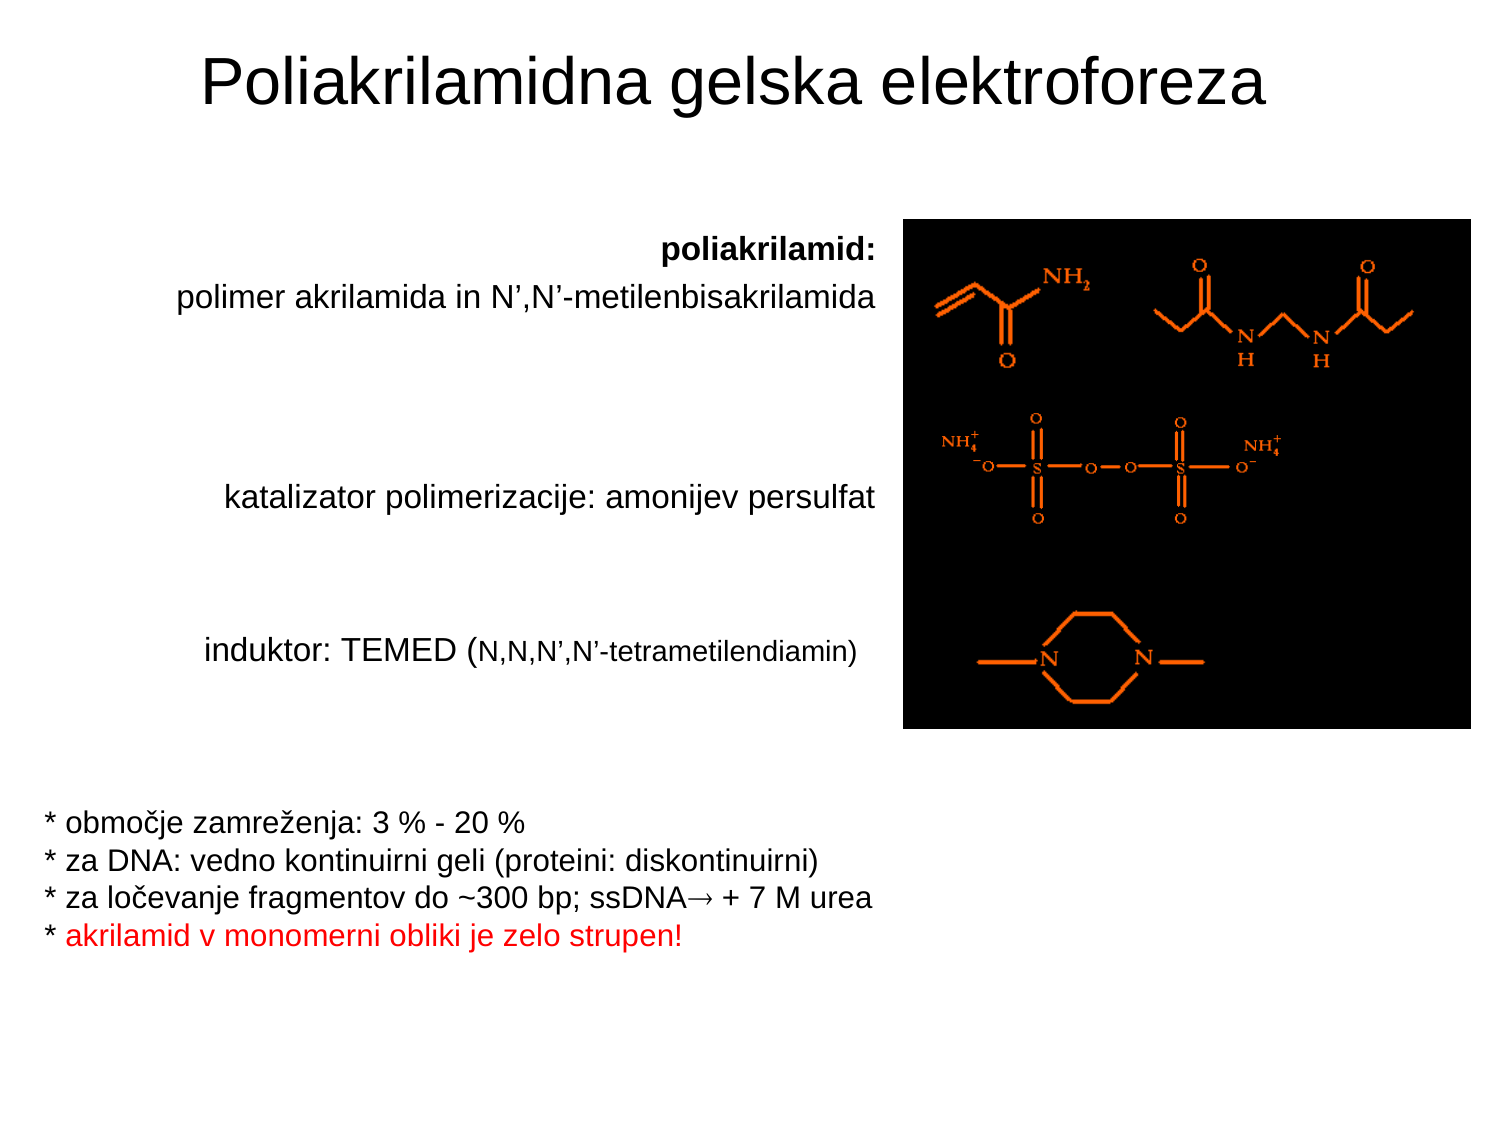

# Poliakrilamidna gelska elektroforeza
poliakrilamid:
polimer akrilamida in N’,N’-metilenbisakrilamida
katalizator polimerizacije: amonijev persulfat
induktor: TEMED (N,N,N’,N’-tetrametilendiamin)
* območje zamreženja: 3 % - 20 %
* za DNA: vedno kontinuirni geli (proteini: diskontinuirni)
* za ločevanje fragmentov do ~300 bp; ssDNA + 7 M urea
* akrilamid v monomerni obliki je zelo strupen!